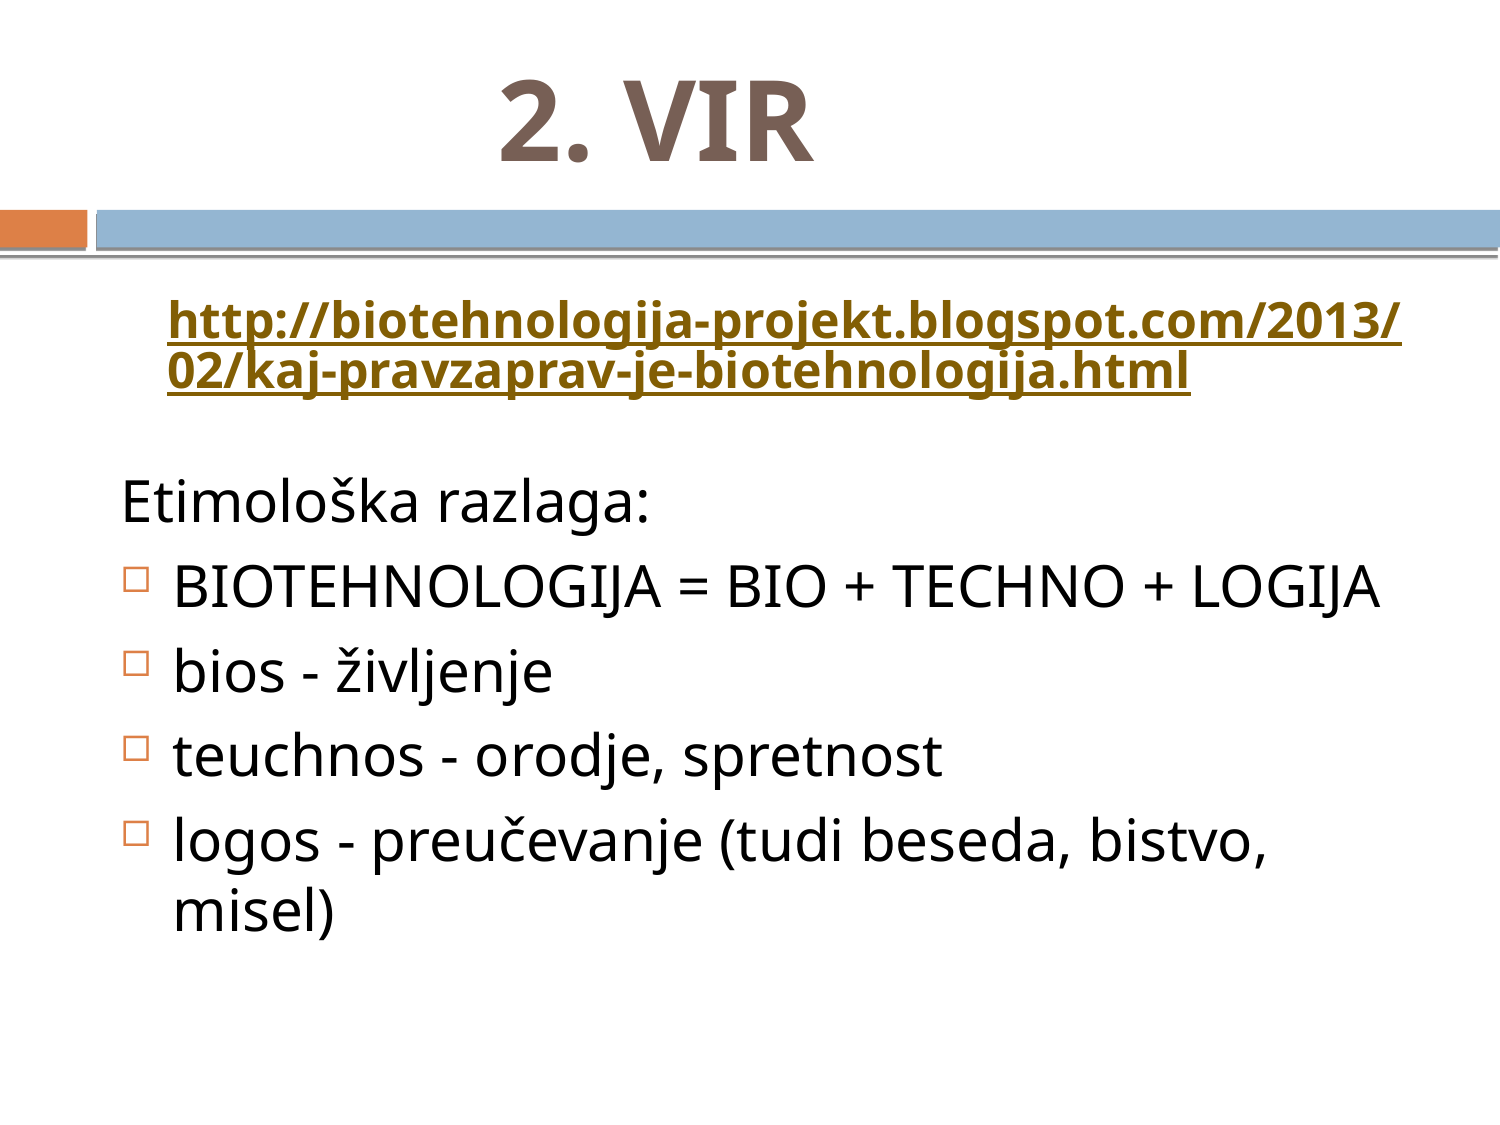

# 2. VIR
http://biotehnologija-projekt.blogspot.com/2013/02/kaj-pravzaprav-je-biotehnologija.html
Etimološka razlaga:
BIOTEHNOLOGIJA = BIO + TECHNO + LOGIJA
bios - življenje
teuchnos - orodje, spretnost
logos - preučevanje (tudi beseda, bistvo, misel)